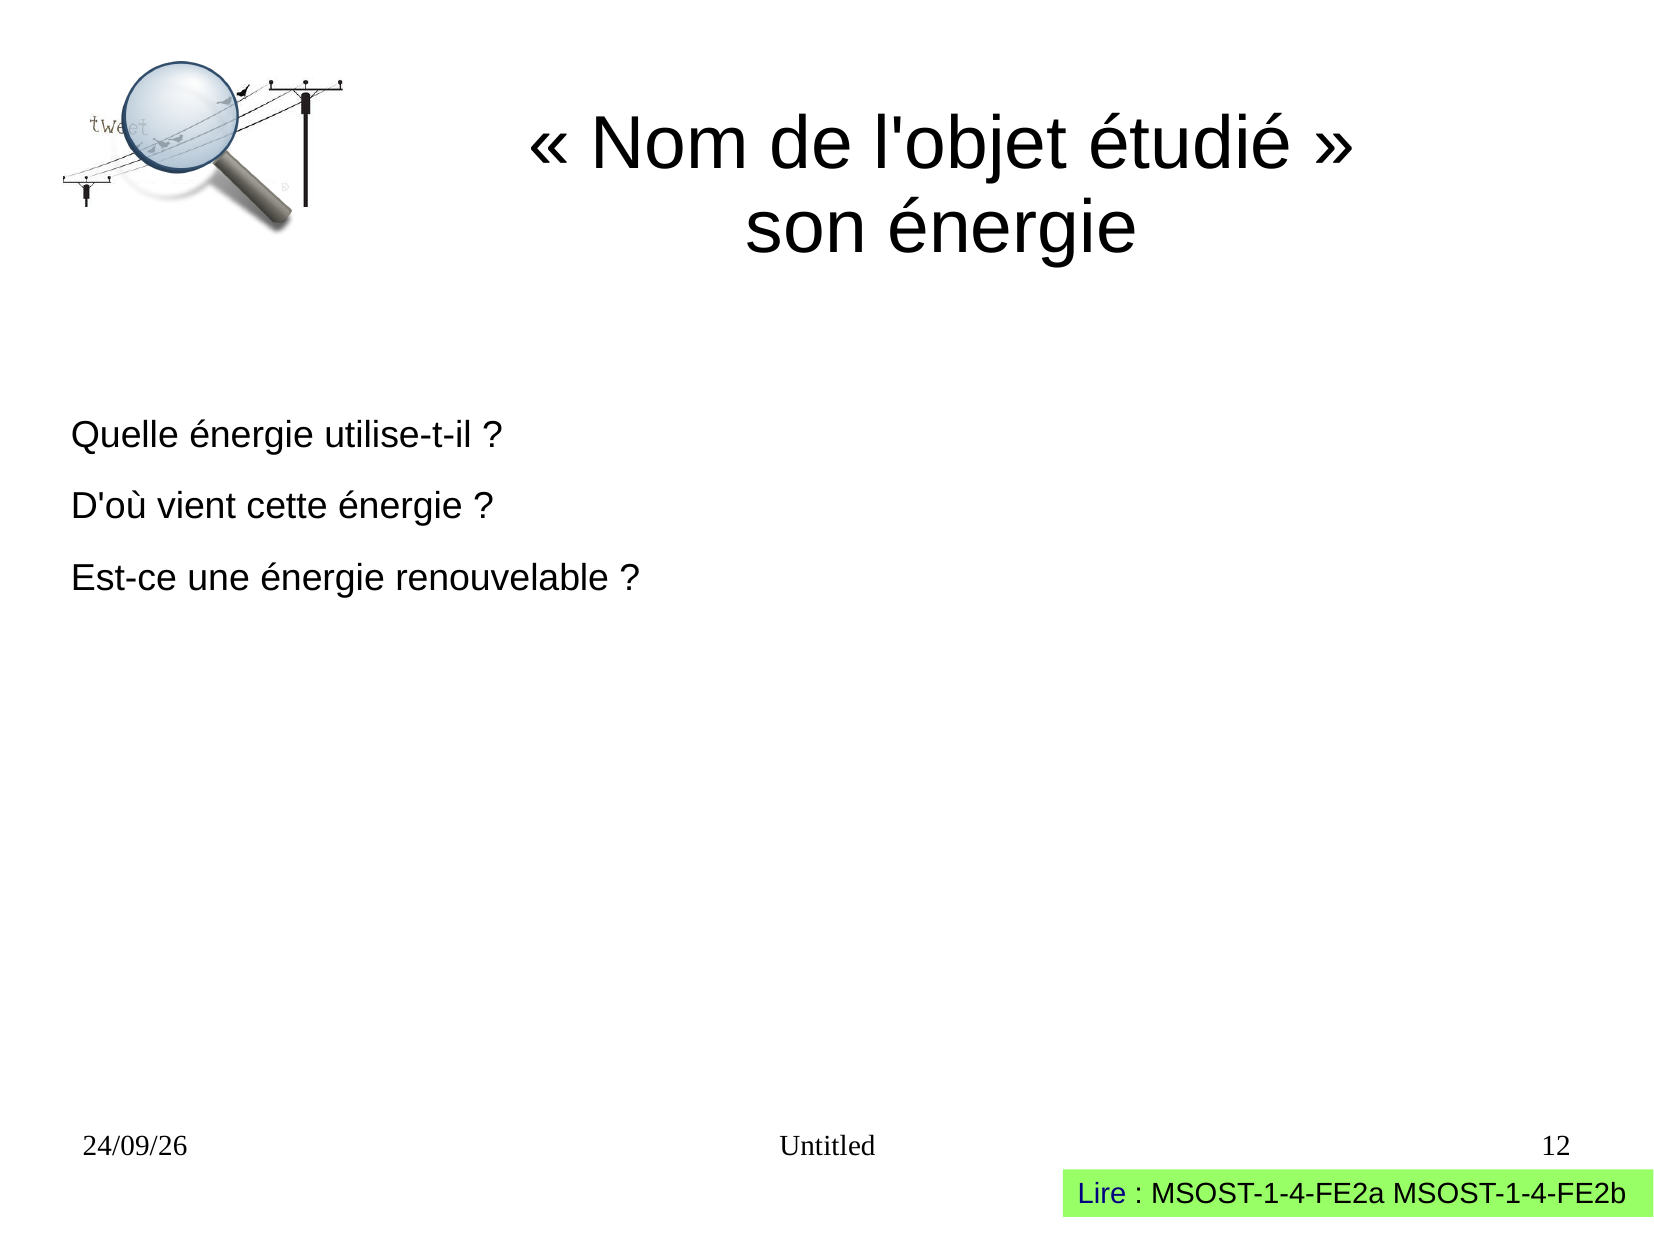

# « Nom de l'objet étudié » son énergie
Quelle énergie utilise-t-il ?
D'où vient cette énergie ?
Est-ce une énergie renouvelable ?
12
Lire : MSOST-1-4-FE2a MSOST-1-4-FE2b